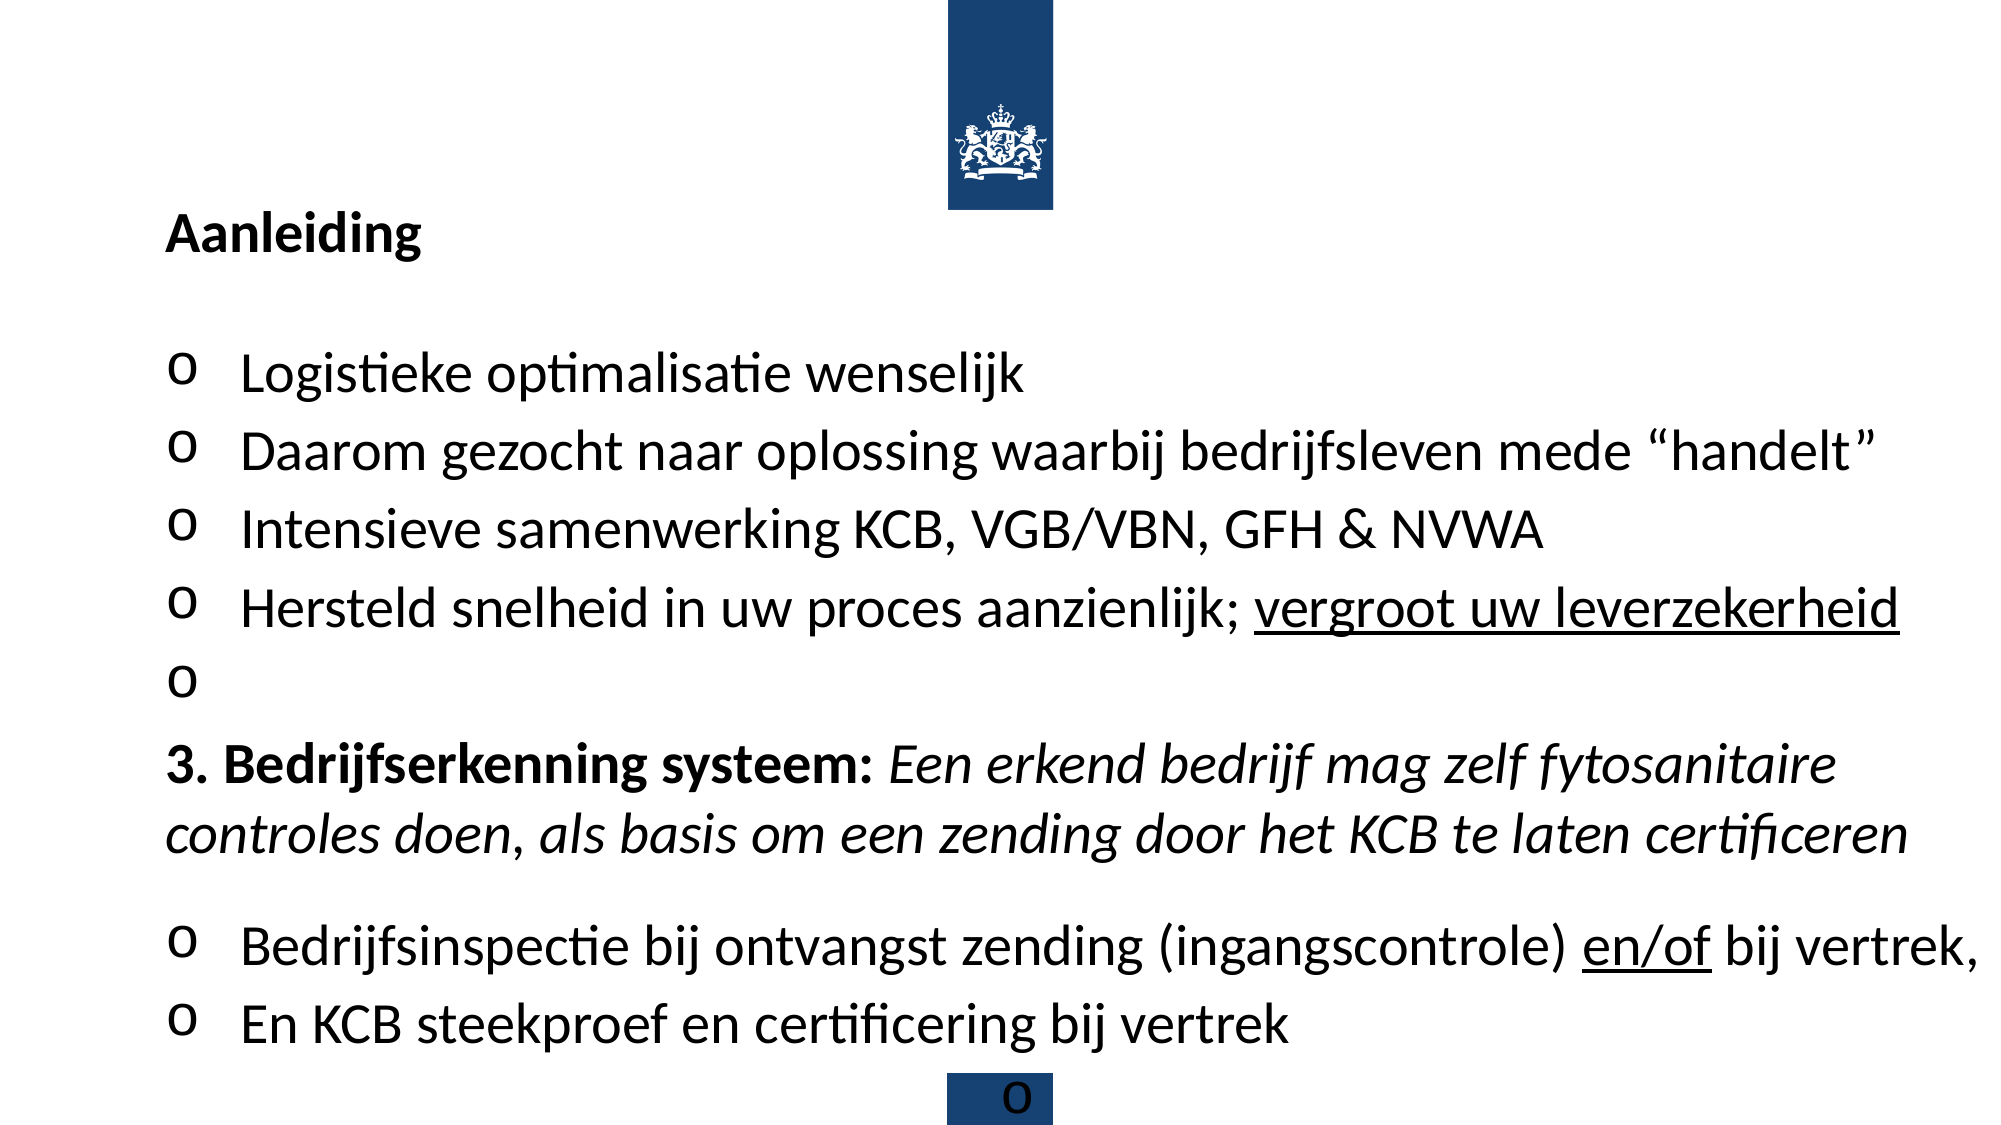

#
Aanleiding
Logistieke optimalisatie wenselijk
Daarom gezocht naar oplossing waarbij bedrijfsleven mede “handelt”
Intensieve samenwerking KCB, VGB/VBN, GFH & NVWA
Hersteld snelheid in uw proces aanzienlijk; vergroot uw leverzekerheid
3. Bedrijfserkenning systeem: Een erkend bedrijf mag zelf fytosanitaire controles doen, als basis om een zending door het KCB te laten certificeren
Bedrijfsinspectie bij ontvangst zending (ingangscontrole) en/of bij vertrek,
En KCB steekproef en certificering bij vertrek